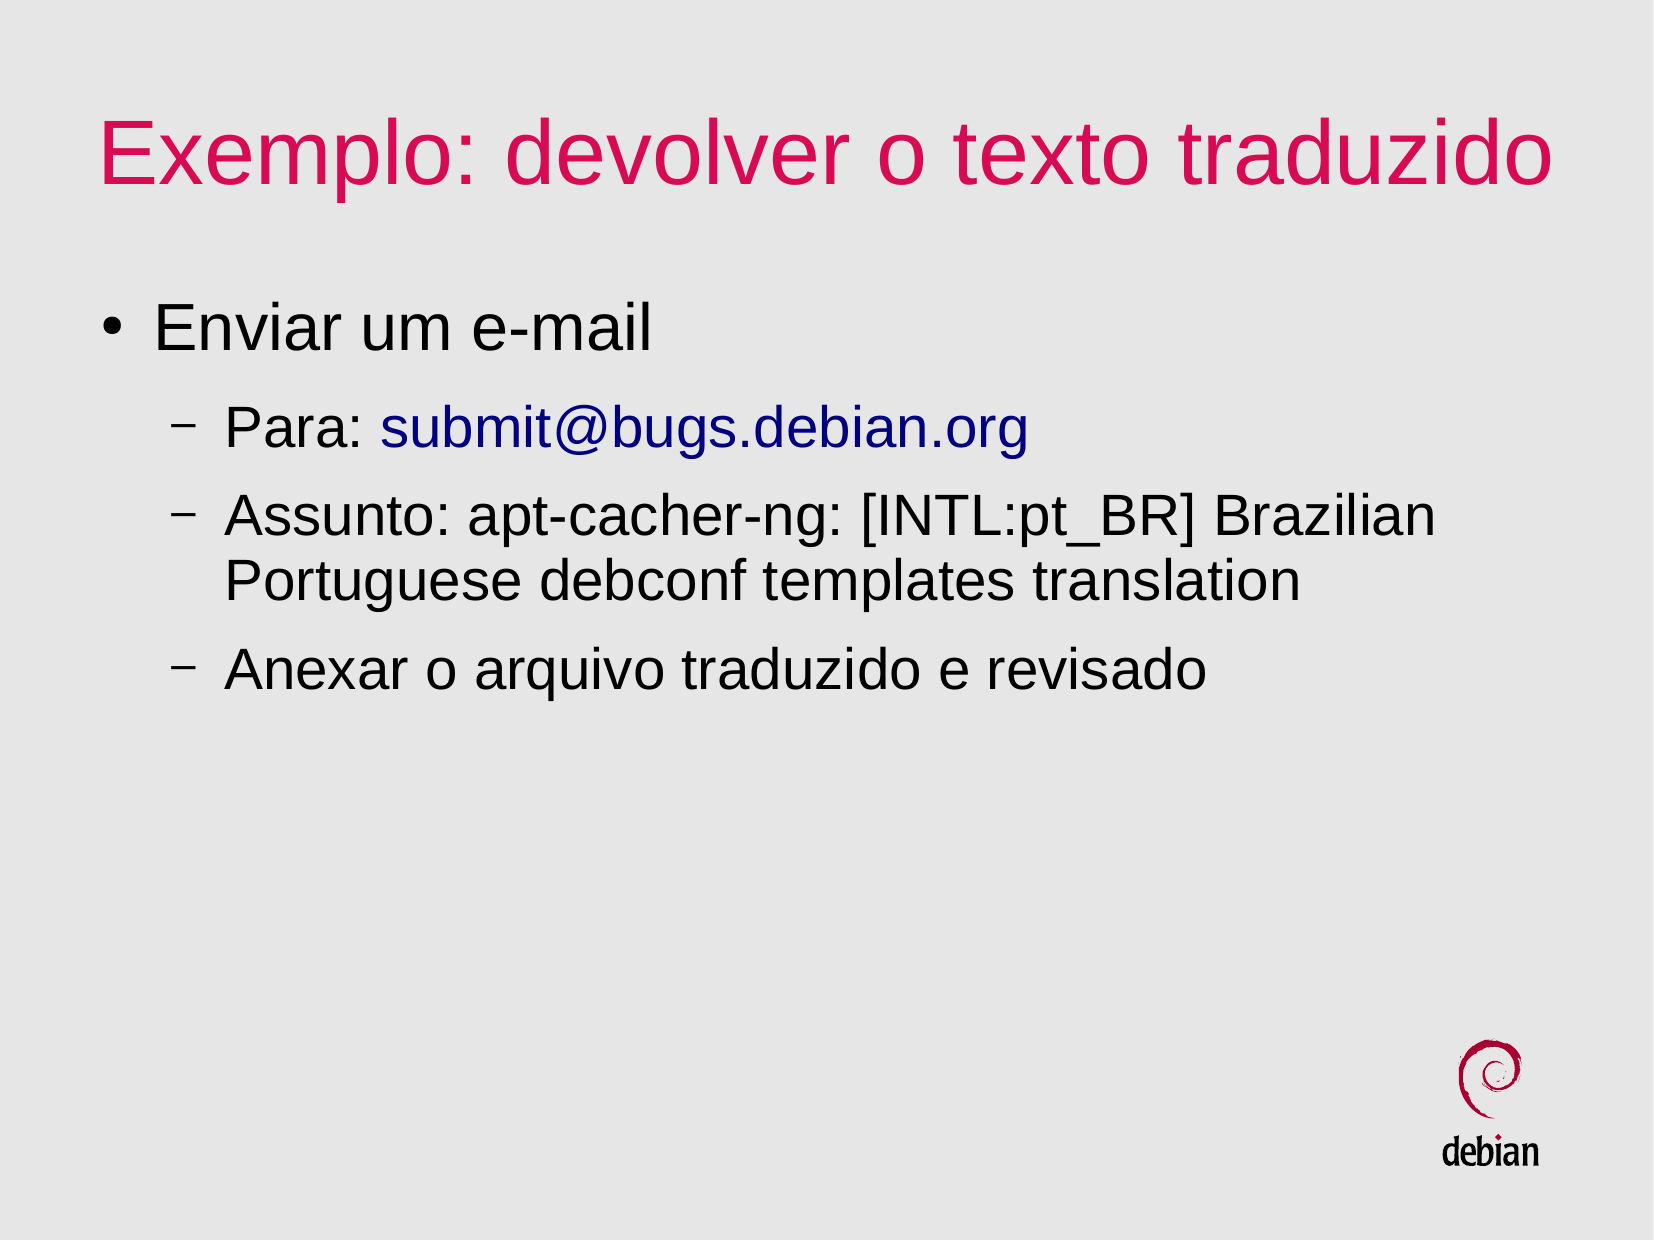

# Exemplo: devolver o texto traduzido
Enviar um e-mail
Para: submit@bugs.debian.org
Assunto: apt-cacher-ng: [INTL:pt_BR] Brazilian Portuguese debconf templates translation
Anexar o arquivo traduzido e revisado